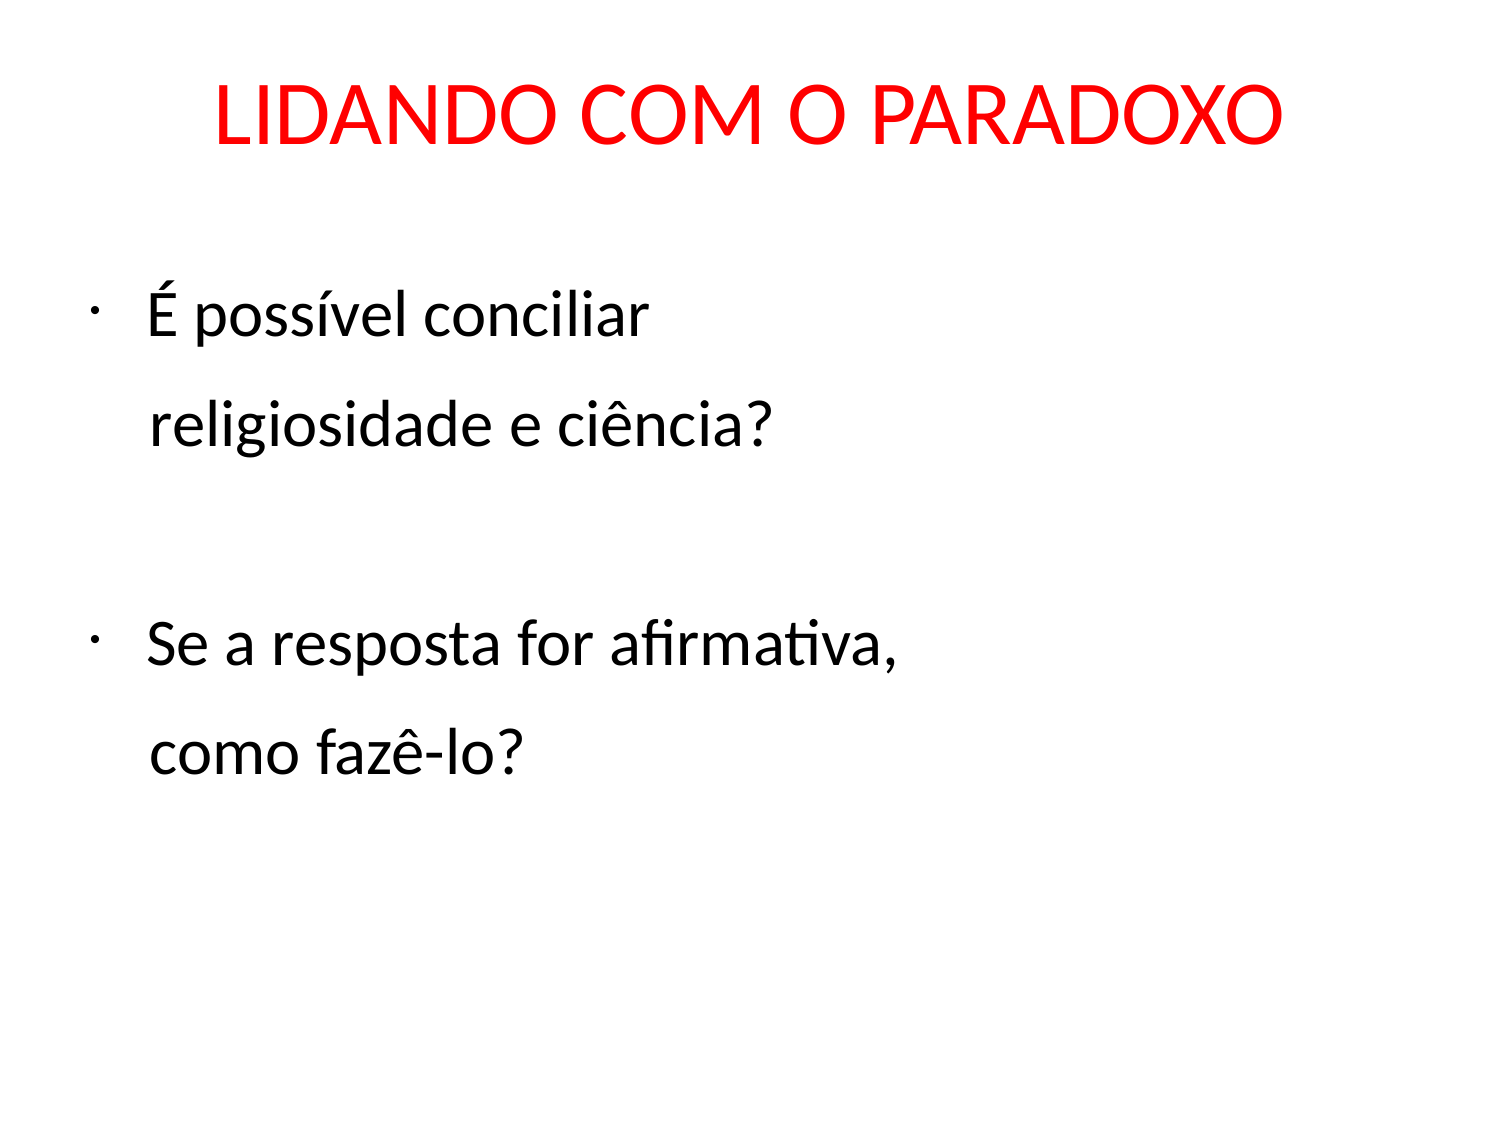

# LIDANDO COM O PARADOXO
É possível conciliar
 religiosidade e ciência?
Se a resposta for afirmativa,
 como fazê-lo?